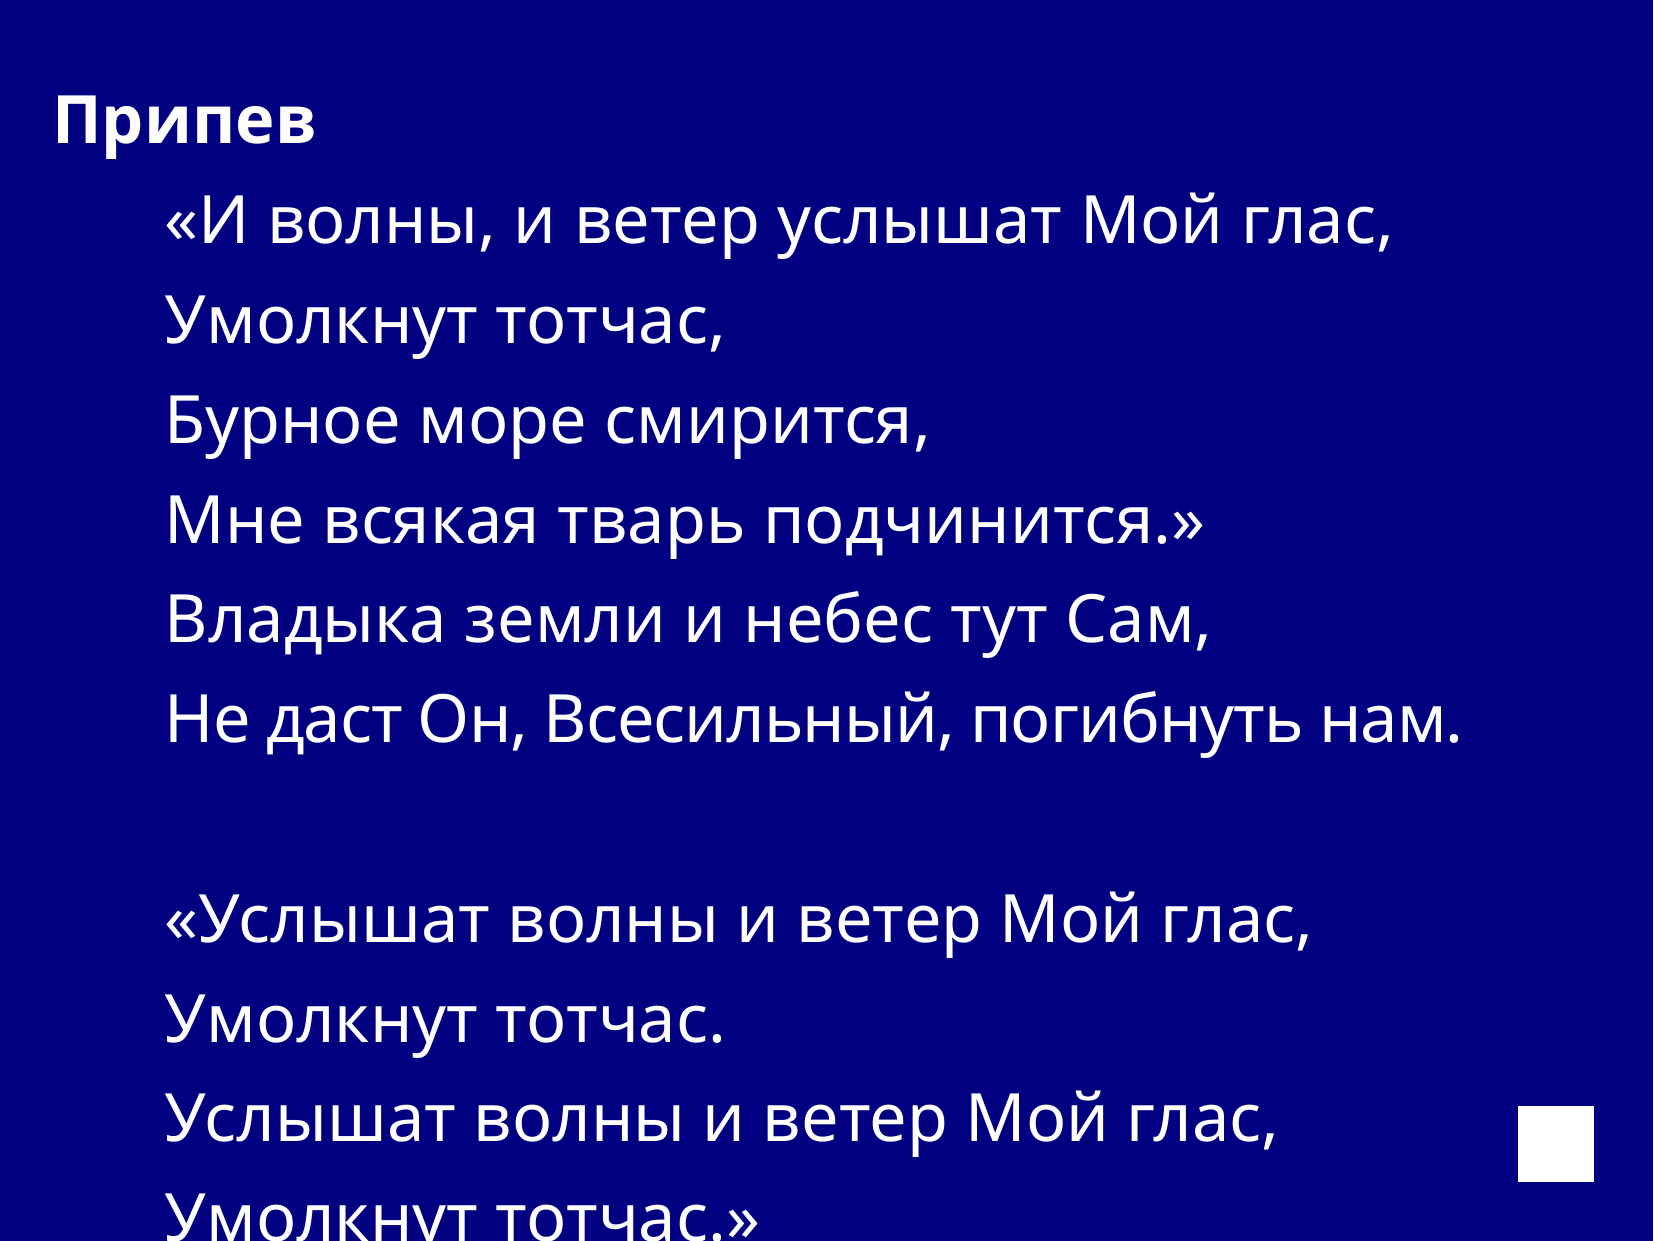

Припев
	«И волны, и ветер услышат Мой глас,
	Умолкнут тотчас,
	Бурное море смирится,
	Мне всякая тварь подчинится.»
	Владыка земли и небес тут Сам,
	Не даст Он, Всесильный, погибнуть нам.
	«Услышат волны и ветер Мой глас,
	Умолкнут тотчас.
	Услышат волны и ветер Мой глас,
	Умолкнут тотчас.»